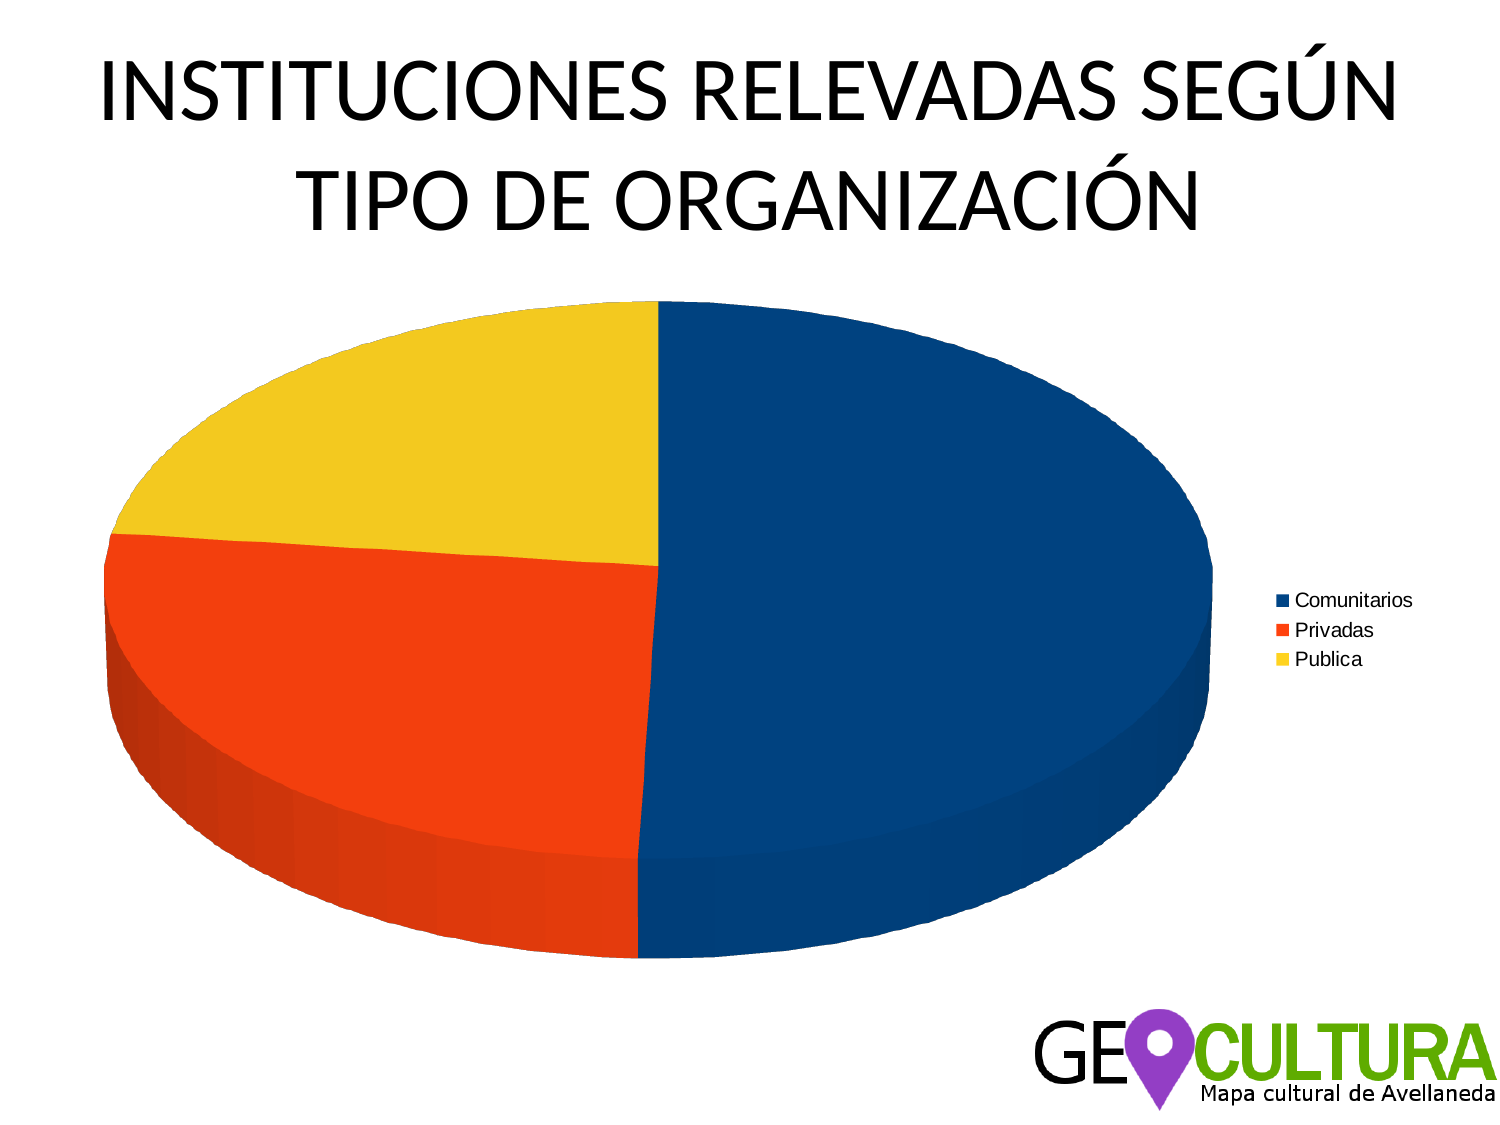

INSTITUCIONES RELEVADAS SEGÚN TIPO DE ORGANIZACIÓN
[unsupported chart]